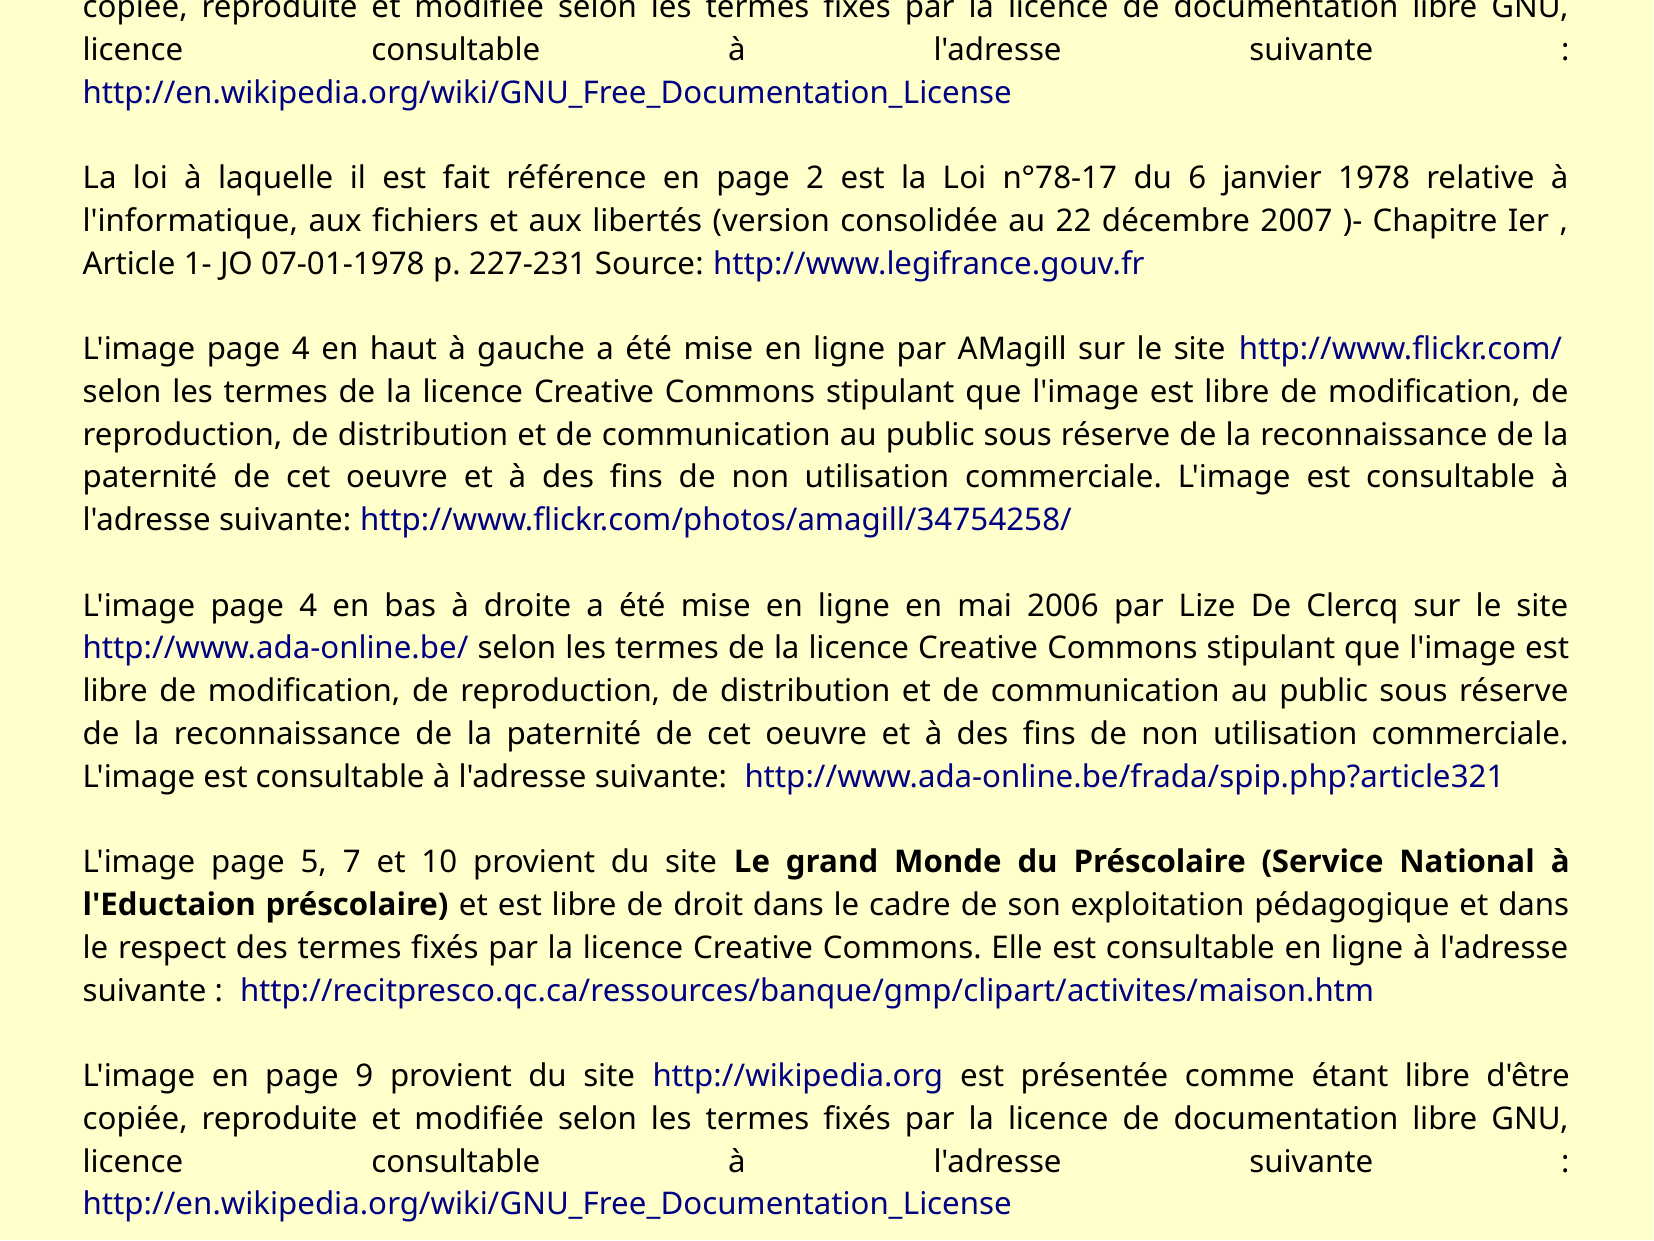

# L'image en page 1 provient du site http://wikipedia.org et est présentée comme étant libre d'être copiée, reproduite et modifiée selon les termes fixés par la licence de documentation libre GNU, licence consultable à l'adresse suivante : http://en.wikipedia.org/wiki/GNU_Free_Documentation_License
La loi à laquelle il est fait référence en page 2 est la Loi n°78-17 du 6 janvier 1978 relative à l'informatique, aux fichiers et aux libertés (version consolidée au 22 décembre 2007 )- Chapitre Ier , Article 1- JO 07-01-1978 p. 227-231 Source: http://www.legifrance.gouv.fr
L'image page 4 en haut à gauche a été mise en ligne par AMagill sur le site http://www.flickr.com/ selon les termes de la licence Creative Commons stipulant que l'image est libre de modification, de reproduction, de distribution et de communication au public sous réserve de la reconnaissance de la paternité de cet oeuvre et à des fins de non utilisation commerciale. L'image est consultable à l'adresse suivante: http://www.flickr.com/photos/amagill/34754258/
L'image page 4 en bas à droite a été mise en ligne en mai 2006 par Lize De Clercq sur le site http://www.ada-online.be/ selon les termes de la licence Creative Commons stipulant que l'image est libre de modification, de reproduction, de distribution et de communication au public sous réserve de la reconnaissance de la paternité de cet oeuvre et à des fins de non utilisation commerciale. L'image est consultable à l'adresse suivante: http://www.ada-online.be/frada/spip.php?article321
L'image page 5, 7 et 10 provient du site Le grand Monde du Préscolaire (Service National à l'Eductaion préscolaire) et est libre de droit dans le cadre de son exploitation pédagogique et dans le respect des termes fixés par la licence Creative Commons. Elle est consultable en ligne à l'adresse suivante : http://recitpresco.qc.ca/ressources/banque/gmp/clipart/activites/maison.htm
L'image en page 9 provient du site http://wikipedia.org est présentée comme étant libre d'être copiée, reproduite et modifiée selon les termes fixés par la licence de documentation libre GNU, licence consultable à l'adresse suivante : http://en.wikipedia.org/wiki/GNU_Free_Documentation_License